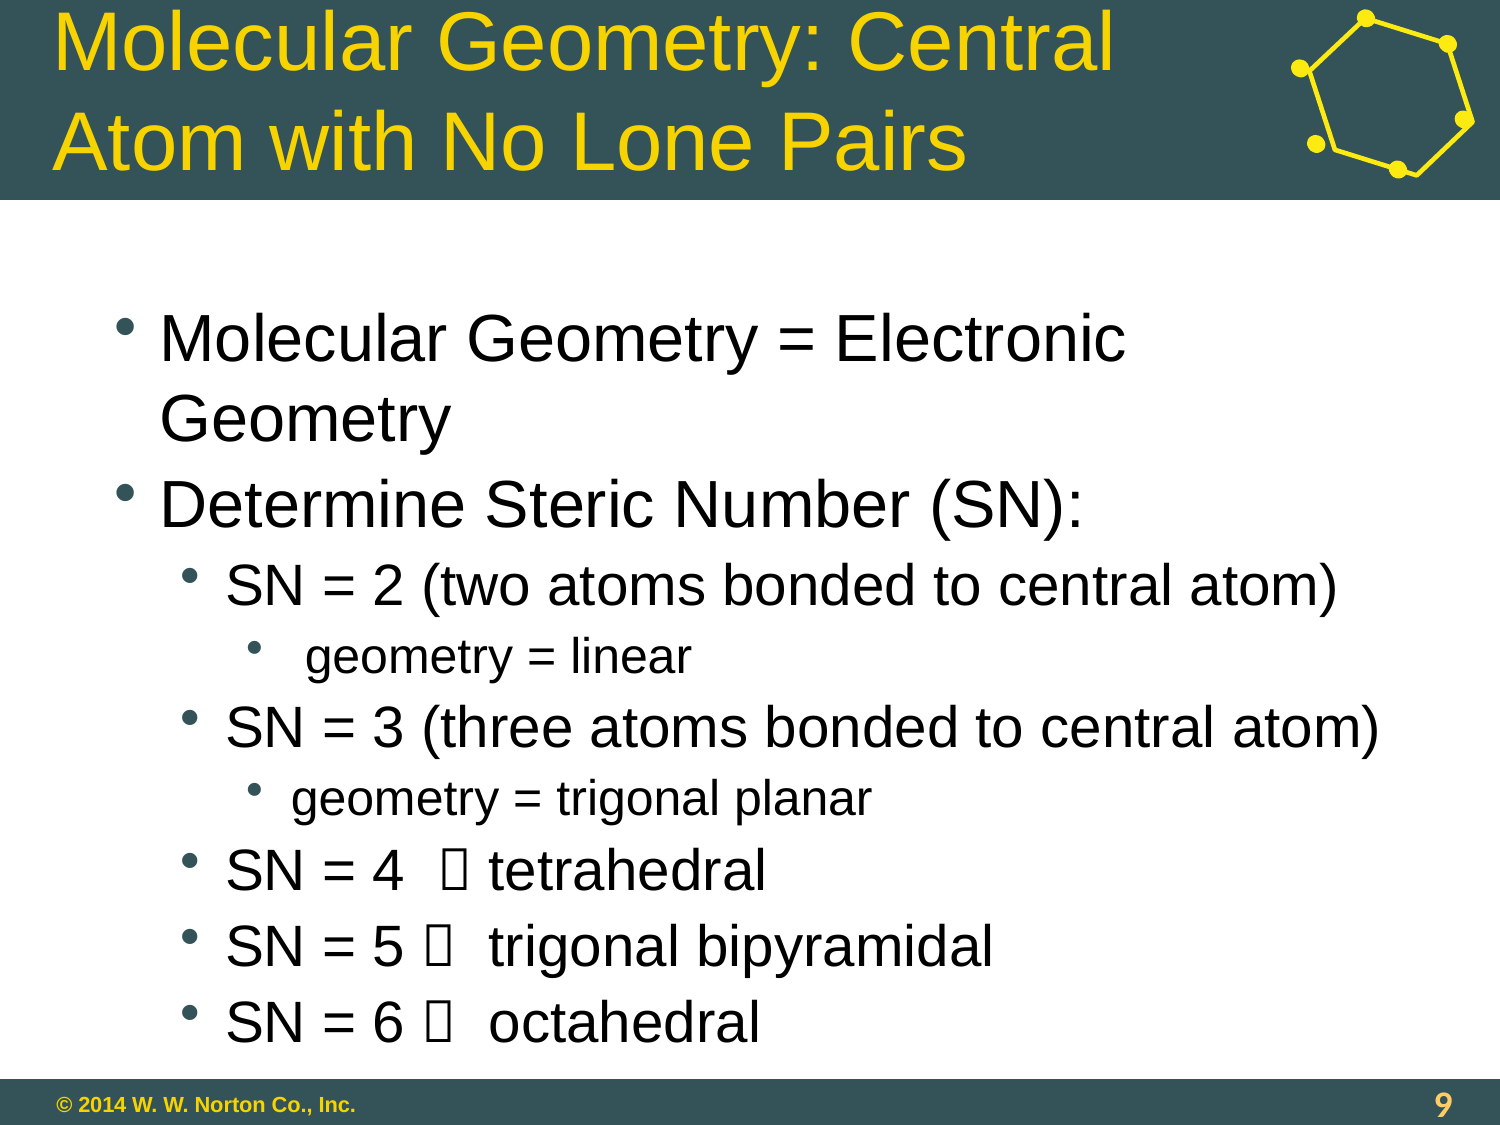

Molecular Geometry: Central Atom with No Lone Pairs
# Molecular Geometry = Electronic Geometry
Determine Steric Number (SN):
SN = 2 (two atoms bonded to central atom)
 geometry = linear
SN = 3 (three atoms bonded to central atom)
geometry = trigonal planar
SN = 4  tetrahedral
SN = 5  trigonal bipyramidal
SN = 6  octahedral